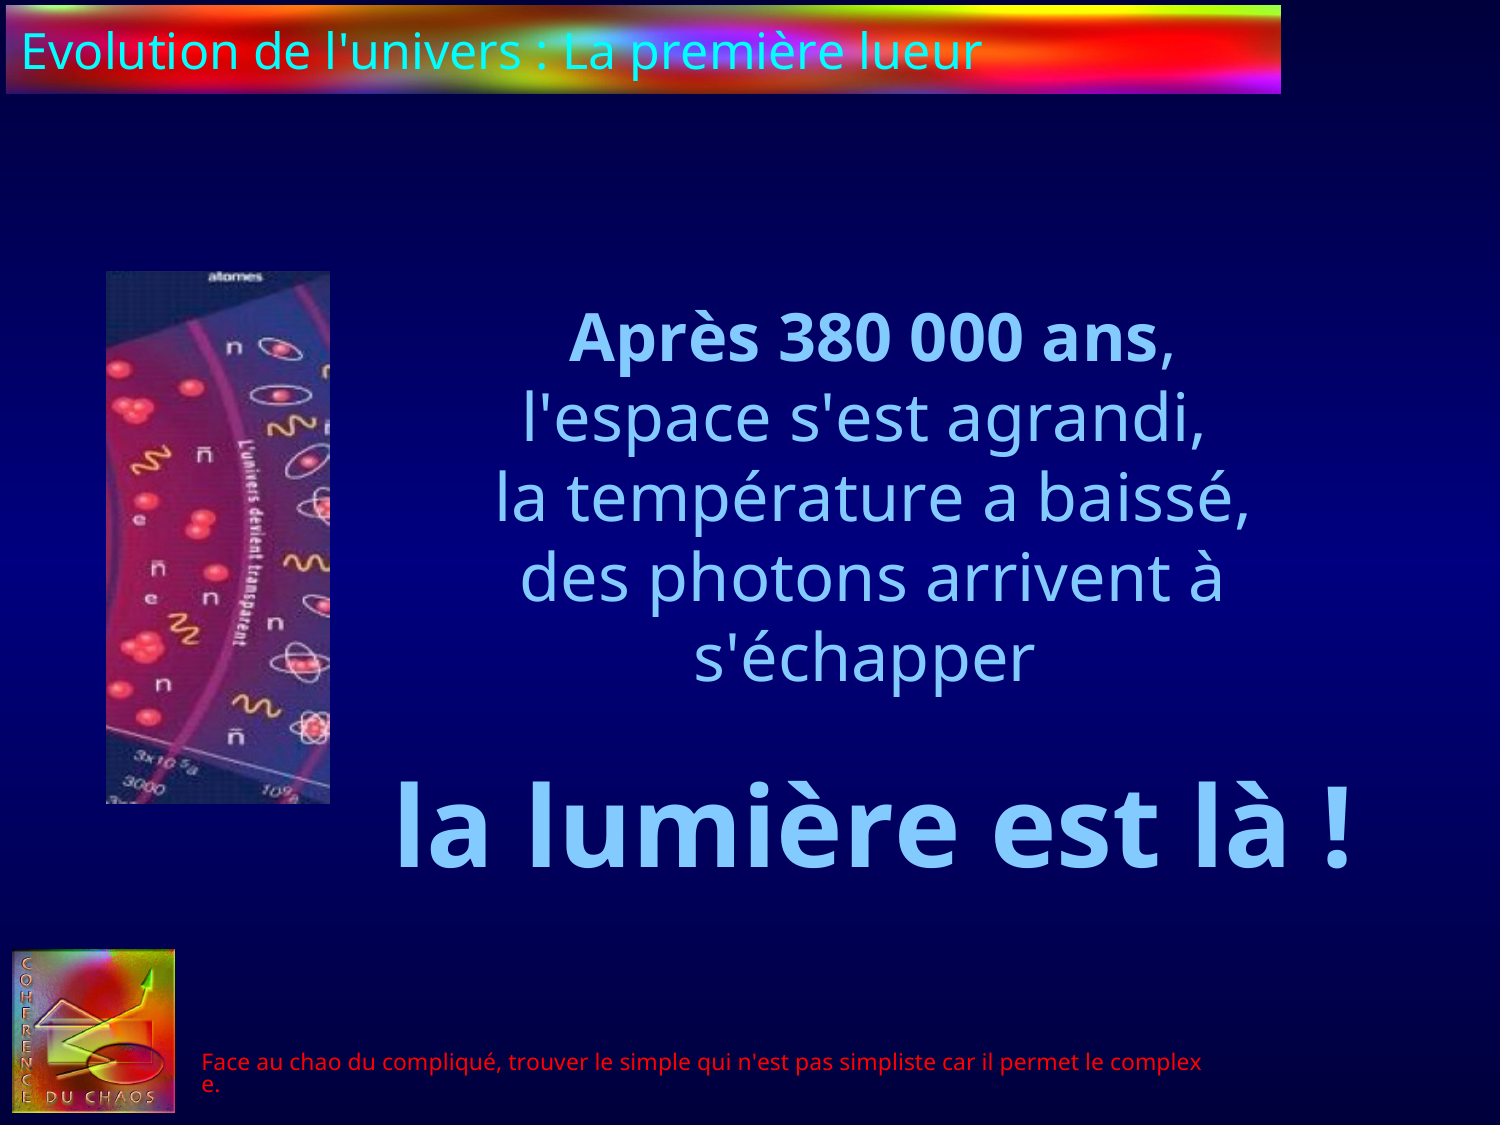

#
Evolution de l'univers : La première lueur
Après 380 000 ans,
l'espace s'est agrandi,
la température a baissé,
des photons arrivent à s'échapper
la lumière est là !
Face au chao du compliqué, trouver le simple qui n'est pas simpliste car il permet le complexe.